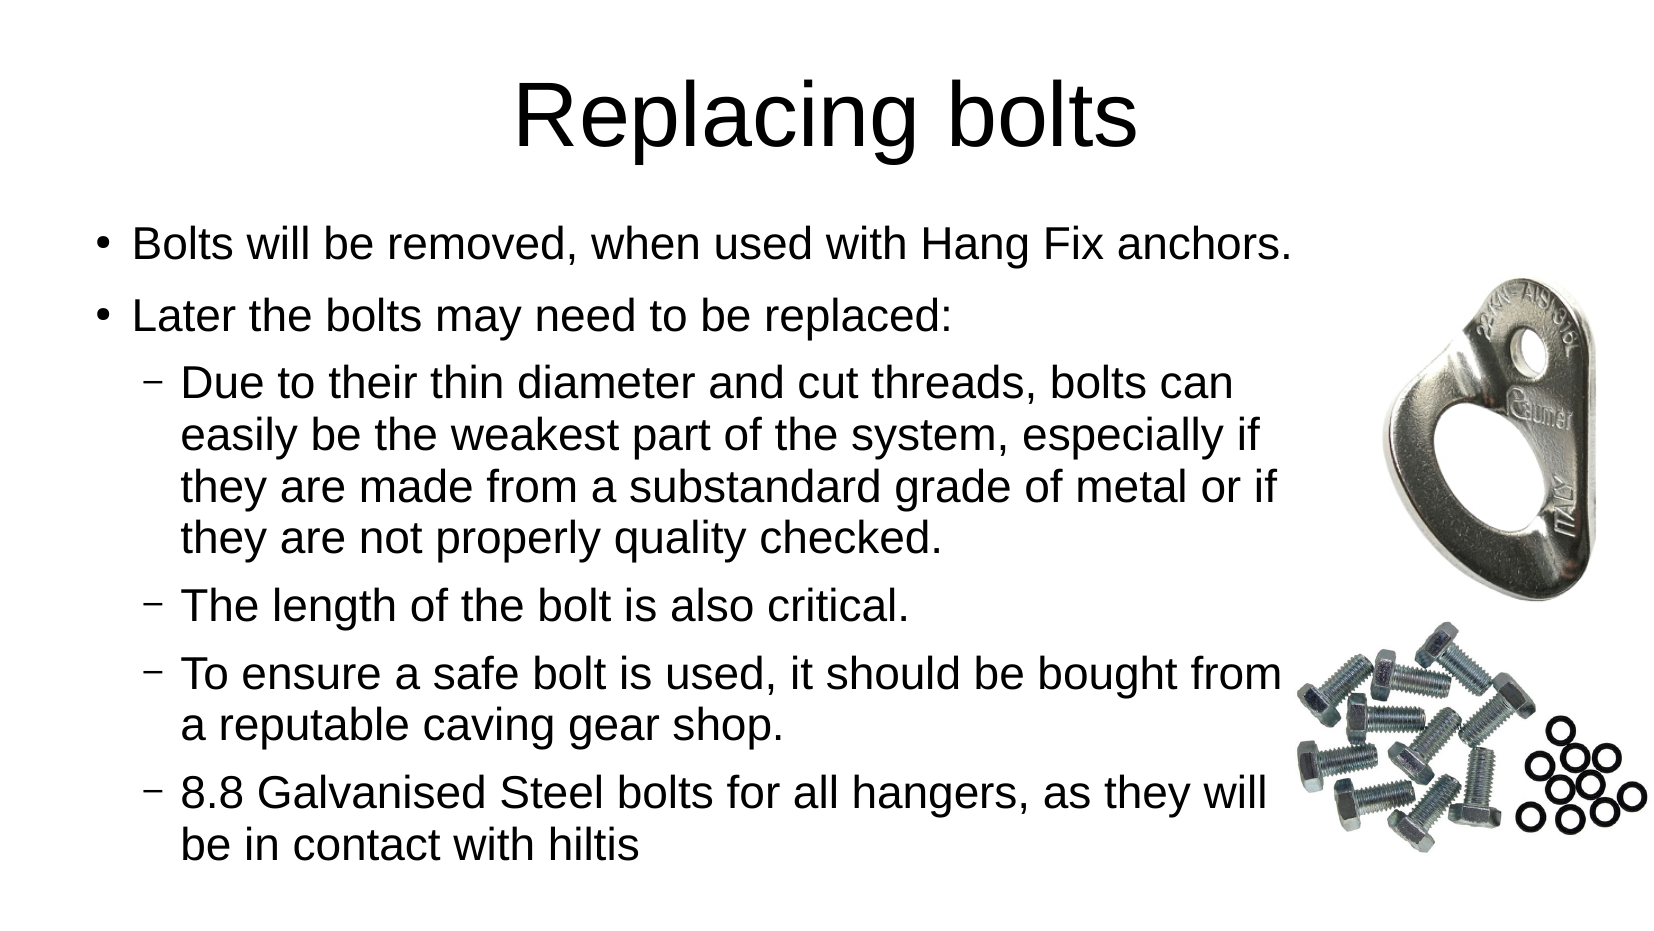

# Replacing bolts
Bolts will be removed, when used with Hang Fix anchors.
Later the bolts may need to be replaced:
Due to their thin diameter and cut threads, bolts can easily be the weakest part of the system, especially if they are made from a substandard grade of metal or if they are not properly quality checked.
The length of the bolt is also critical.
To ensure a safe bolt is used, it should be bought from a reputable caving gear shop.
8.8 Galvanised Steel bolts for all hangers, as they will be in contact with hiltis